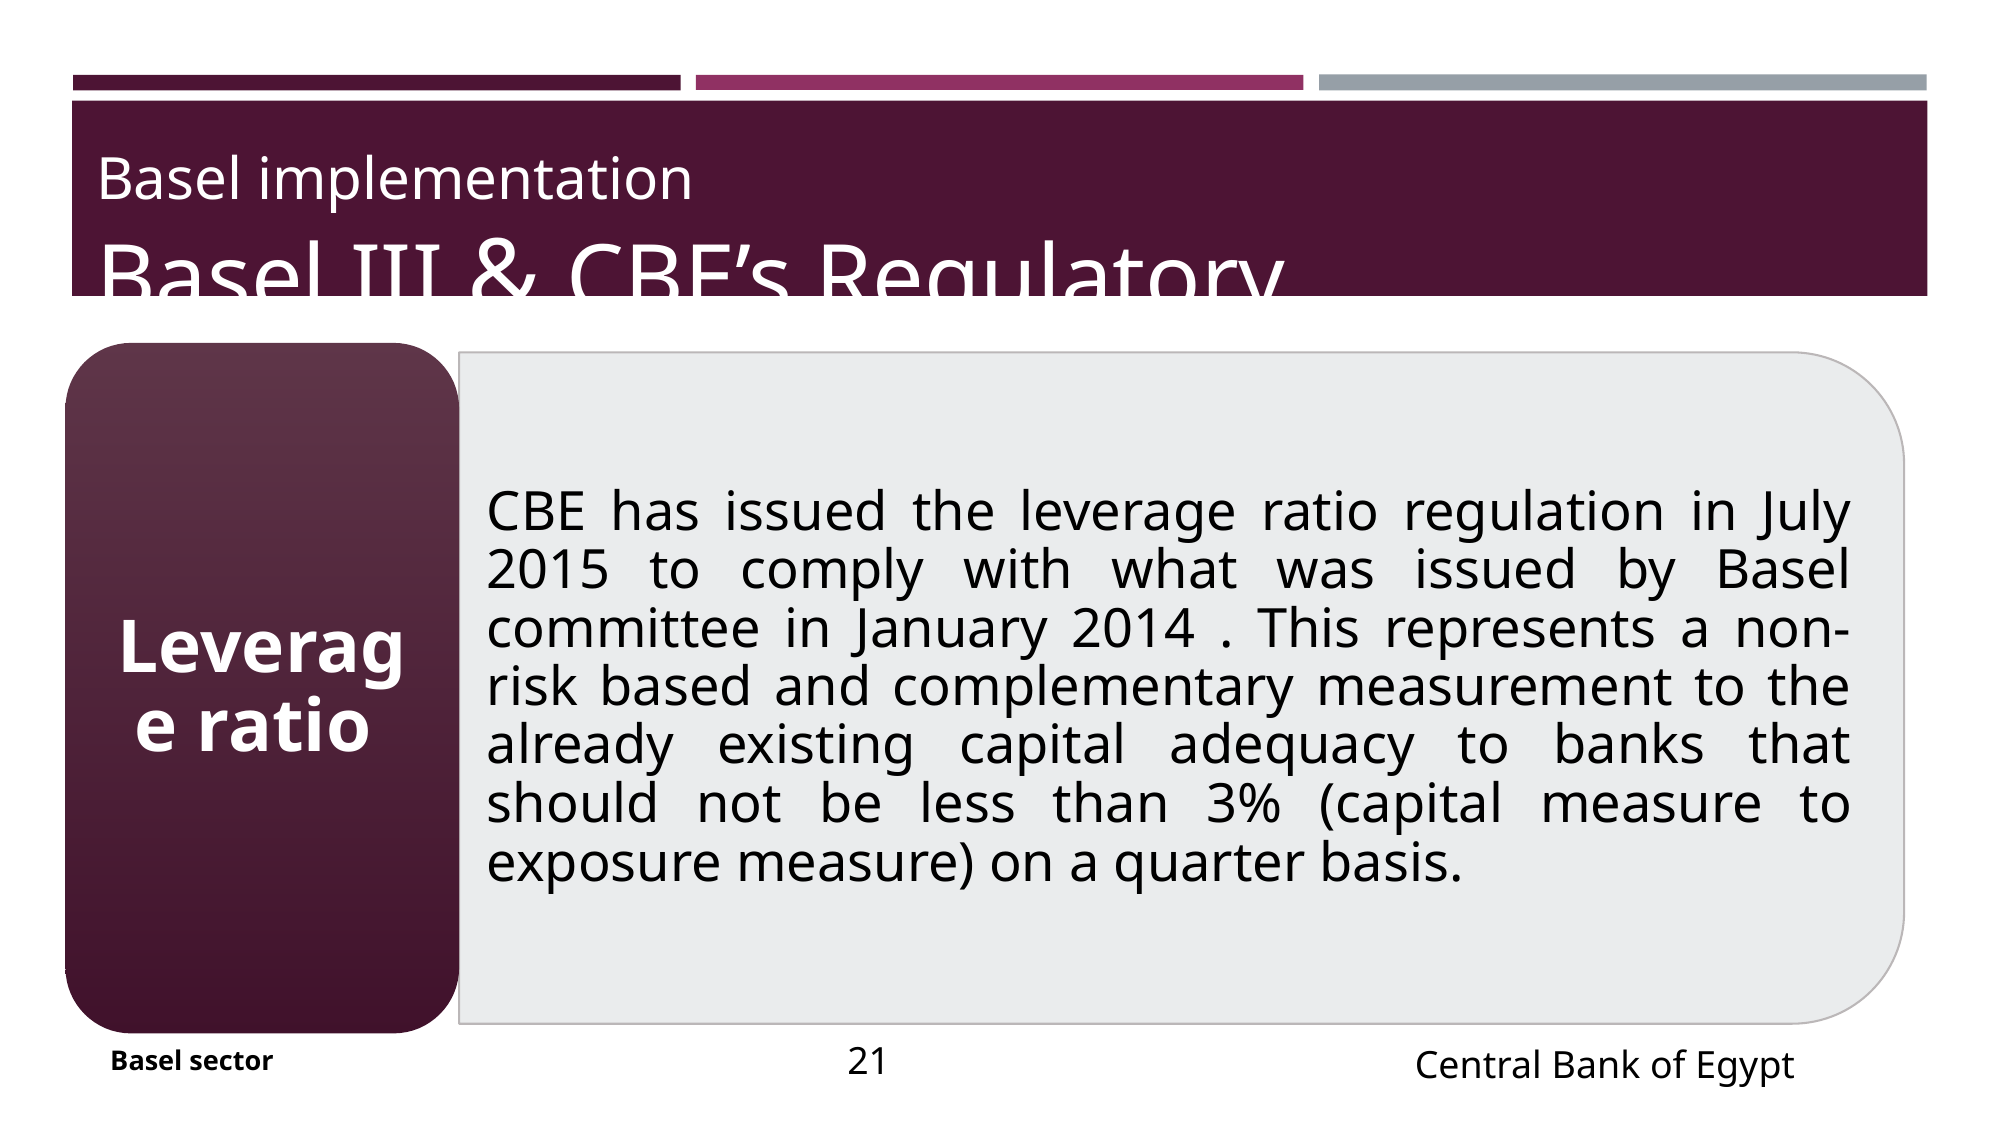

# Basel implementation Basel III & CBE’s Regulatory developments
Leverage ratio
CBE has issued the leverage ratio regulation in July 2015 to comply with what was issued by Basel committee in January 2014 . This represents a non-risk based and complementary measurement to the already existing capital adequacy to banks that should not be less than 3% (capital measure to exposure measure) on a quarter basis.
Central Bank of Egypt